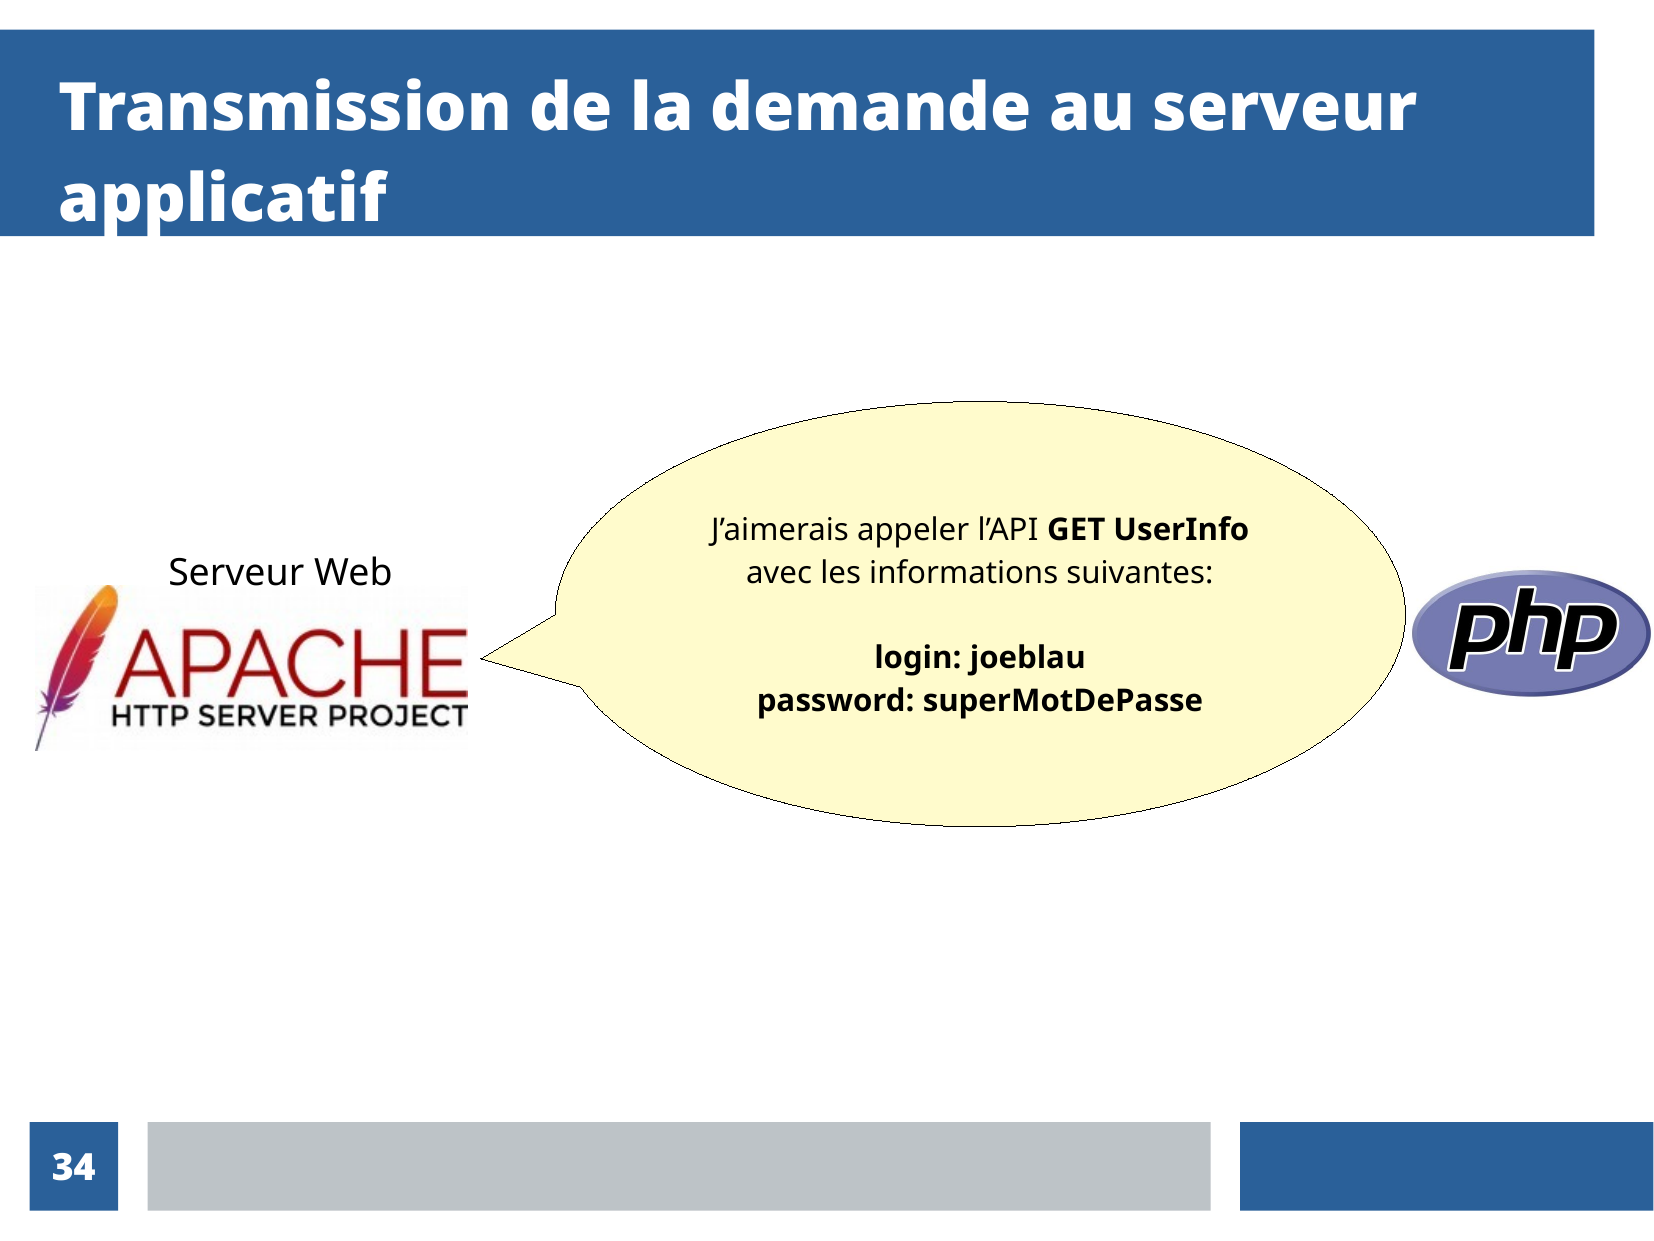

# Transmission de la demande au serveur applicatif
J’aimerais appeler l’API GET UserInfo
avec les informations suivantes:
login: joeblau
password: superMotDePasse
Serveur Web
34